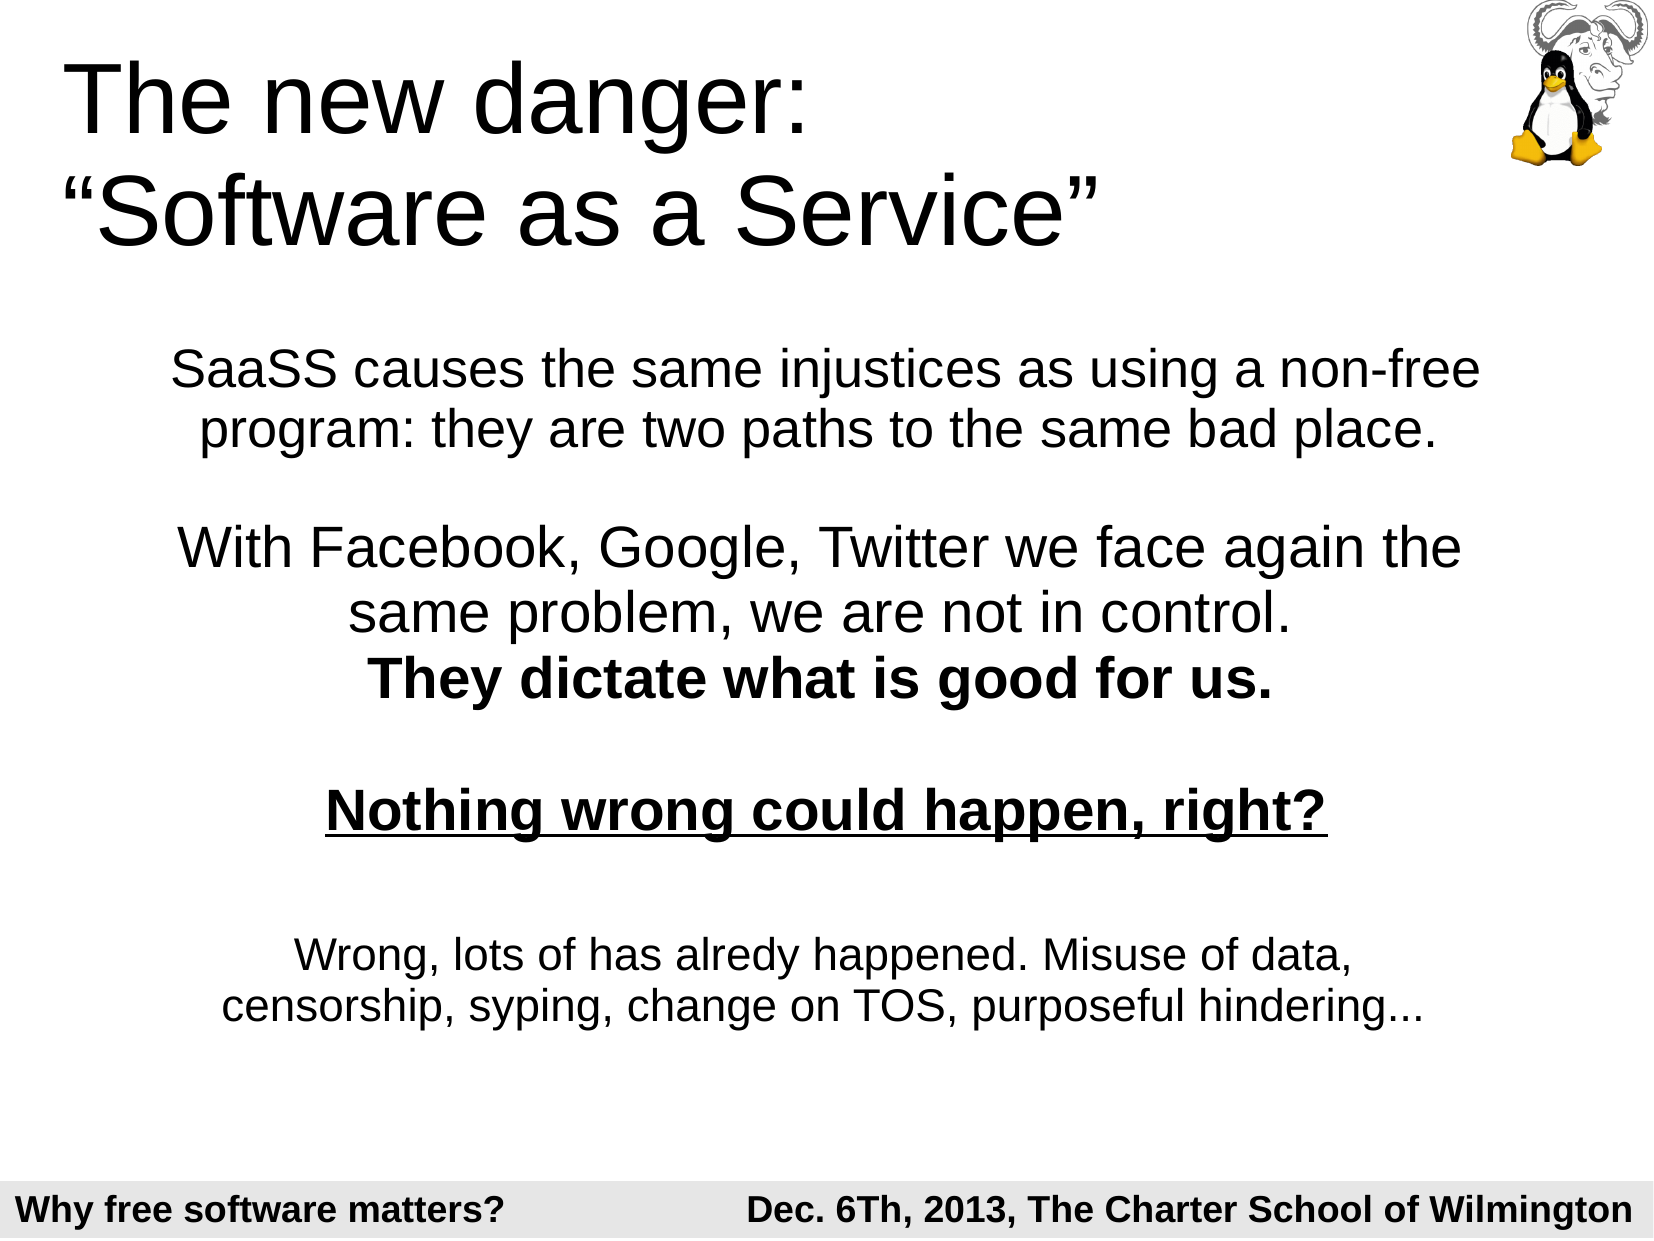

The new danger:
“Software as a Service”
SaaSS causes the same injustices as using a non-free program: they are two paths to the same bad place.
With Facebook, Google, Twitter we face again the same problem, we are not in control.
They dictate what is good for us.
Nothing wrong could happen, right?
Wrong, lots of has alredy happened. Misuse of data, censorship, syping, change on TOS, purposeful hindering...
Why free software matters? Dec. 6Th, 2013, The Charter School of Wilmington